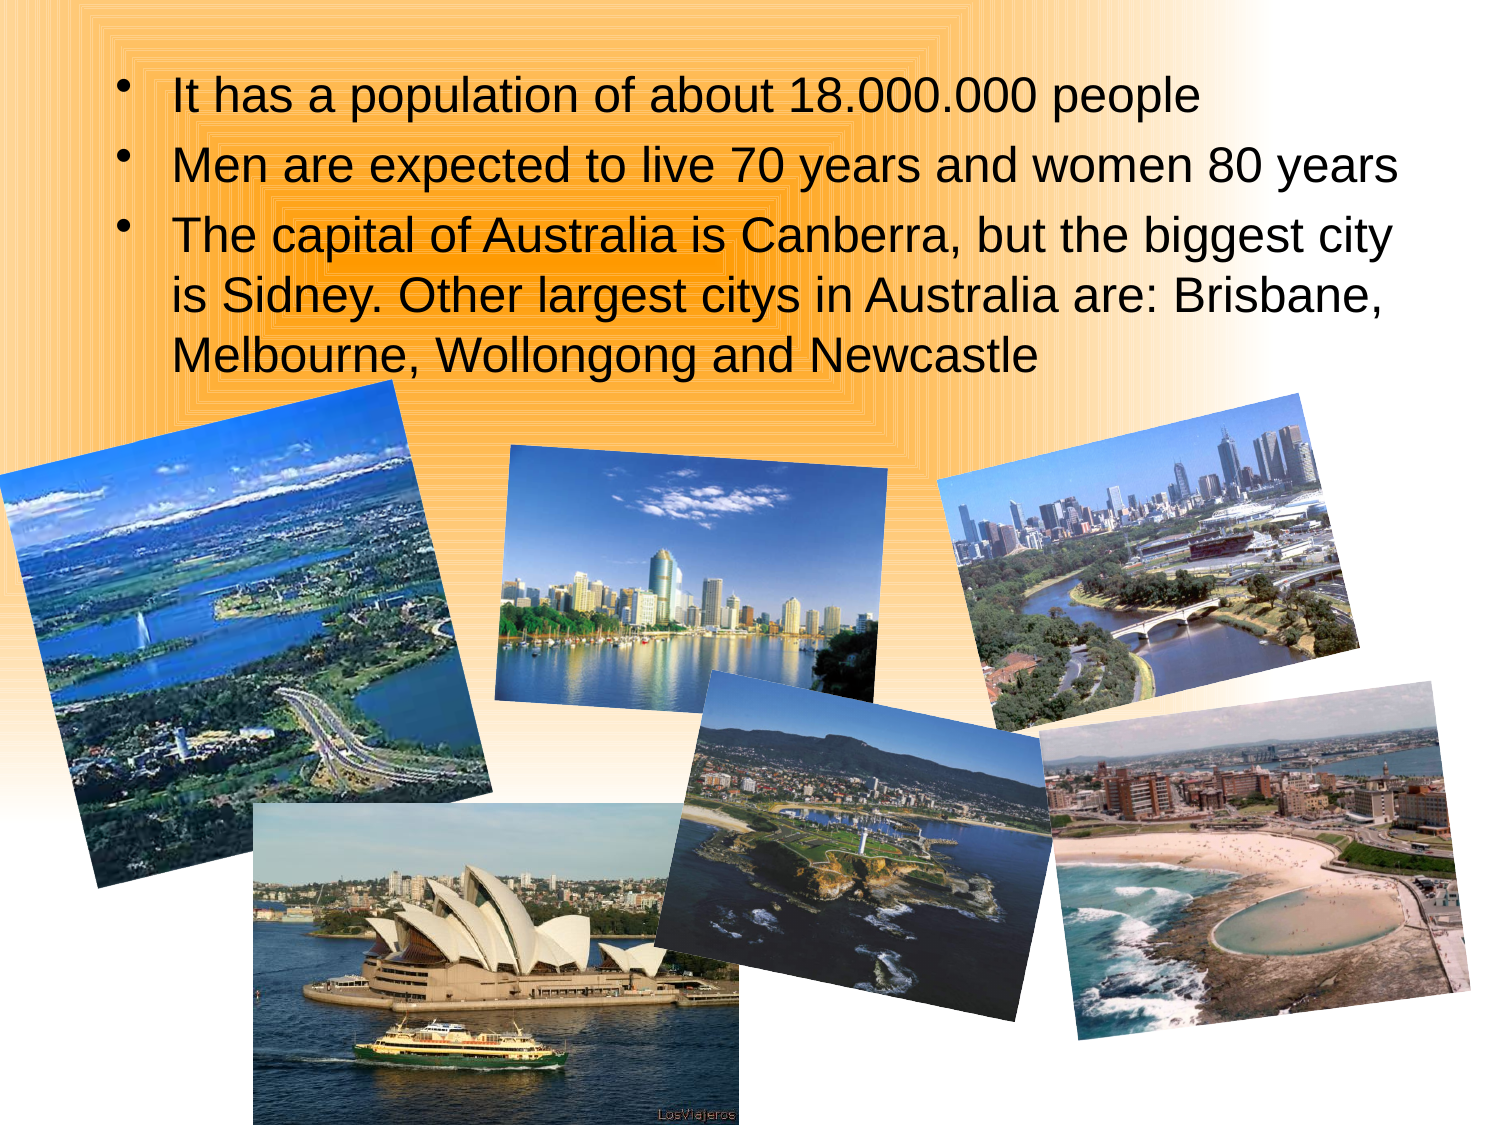

#
It has a population of about 18.000.000 people
Men are expected to live 70 years and women 80 years
The capital of Australia is Canberra, but the biggest city is Sidney. Other largest citys in Australia are: Brisbane, Melbourne, Wollongong and Newcastle